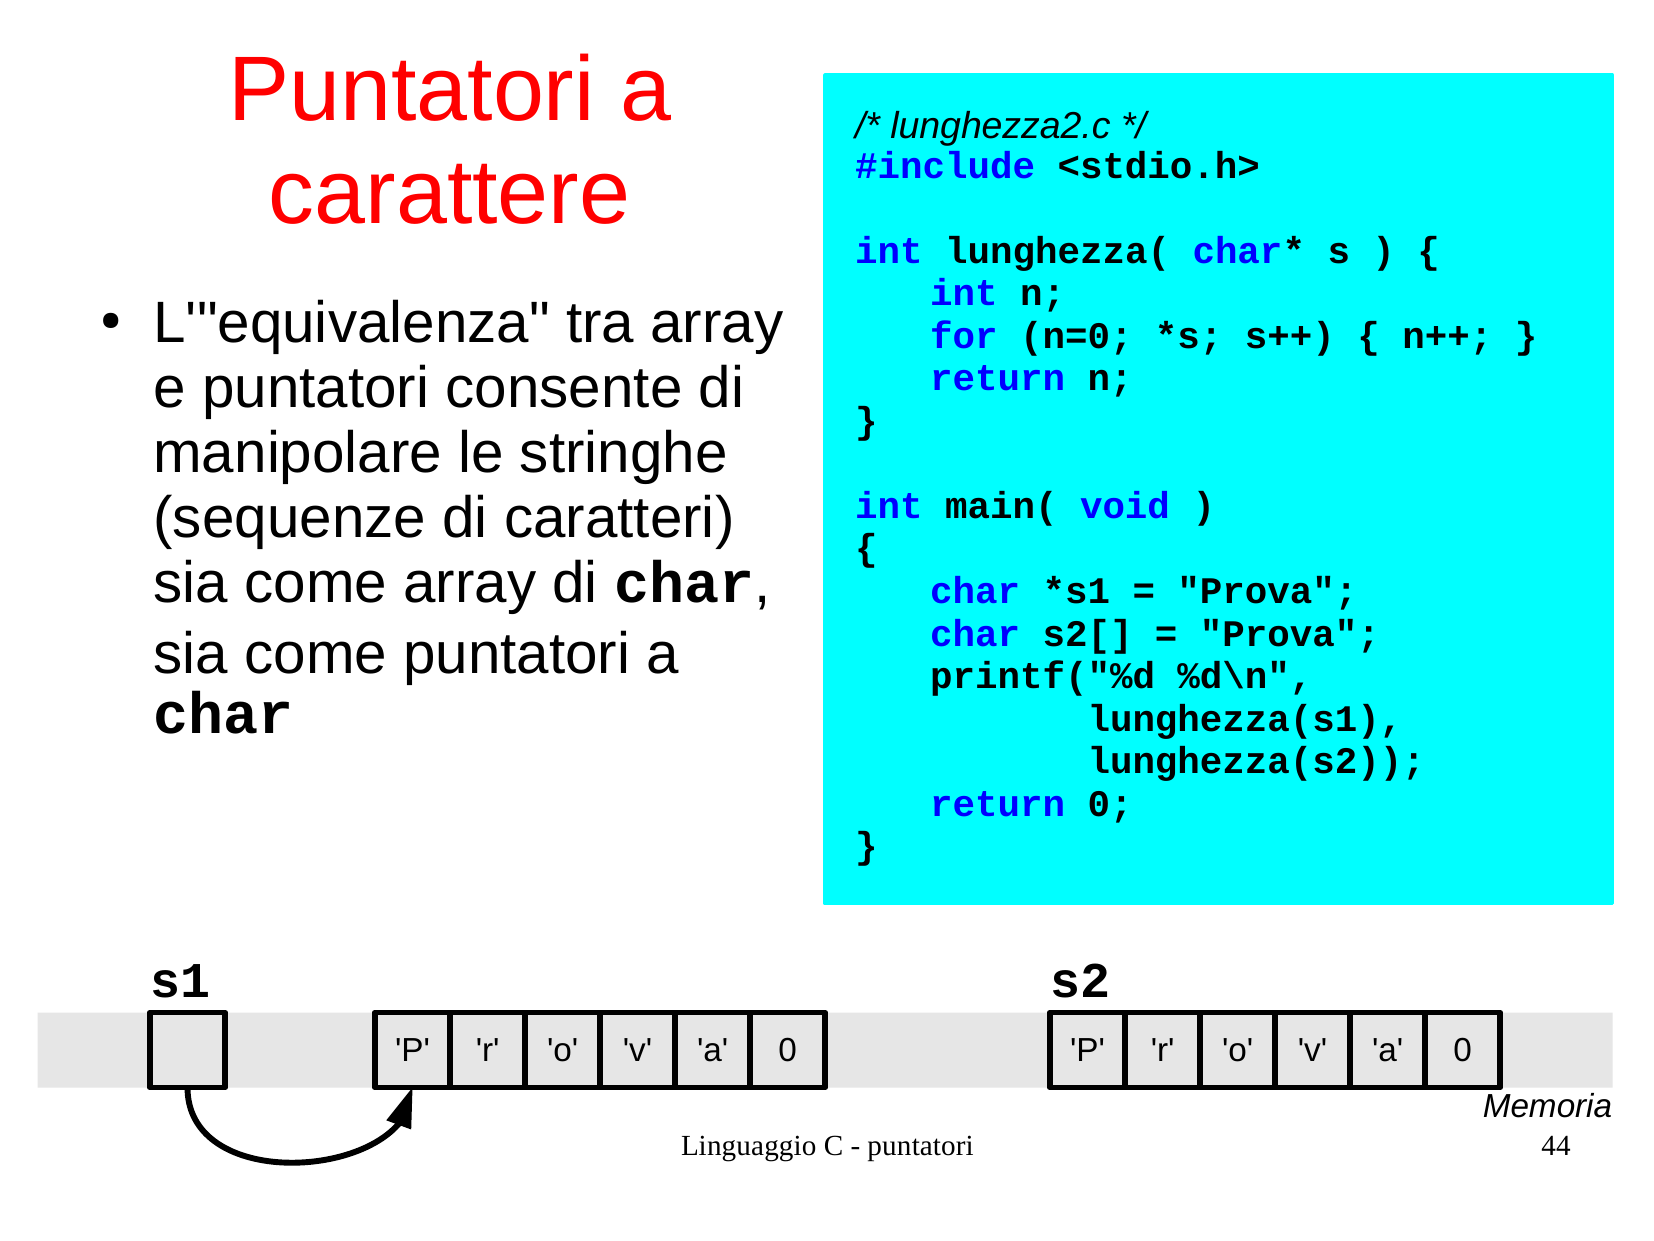

# Puntatori a carattere
/* lunghezza2.c */
#include <stdio.h>
int lunghezza( char* s ) {
	int n;
	for (n=0; *s; s++) { n++; }
	return n;
}
int main( void )
{
	char *s1 = "Prova";
	char s2[] = "Prova";
	printf("%d %d\n",
	 lunghezza(s1),
	 lunghezza(s2));
	return 0;
}
L'"equivalenza" tra array e puntatori consente di manipolare le stringhe (sequenze di caratteri) sia come array di char, sia come puntatori a char
s1
s2
'P'
'r'
'o'
'v'
'a'
0
'P'
'r'
'o'
'v'
'a'
0
Memoria
Linguaggio C - puntatori
44